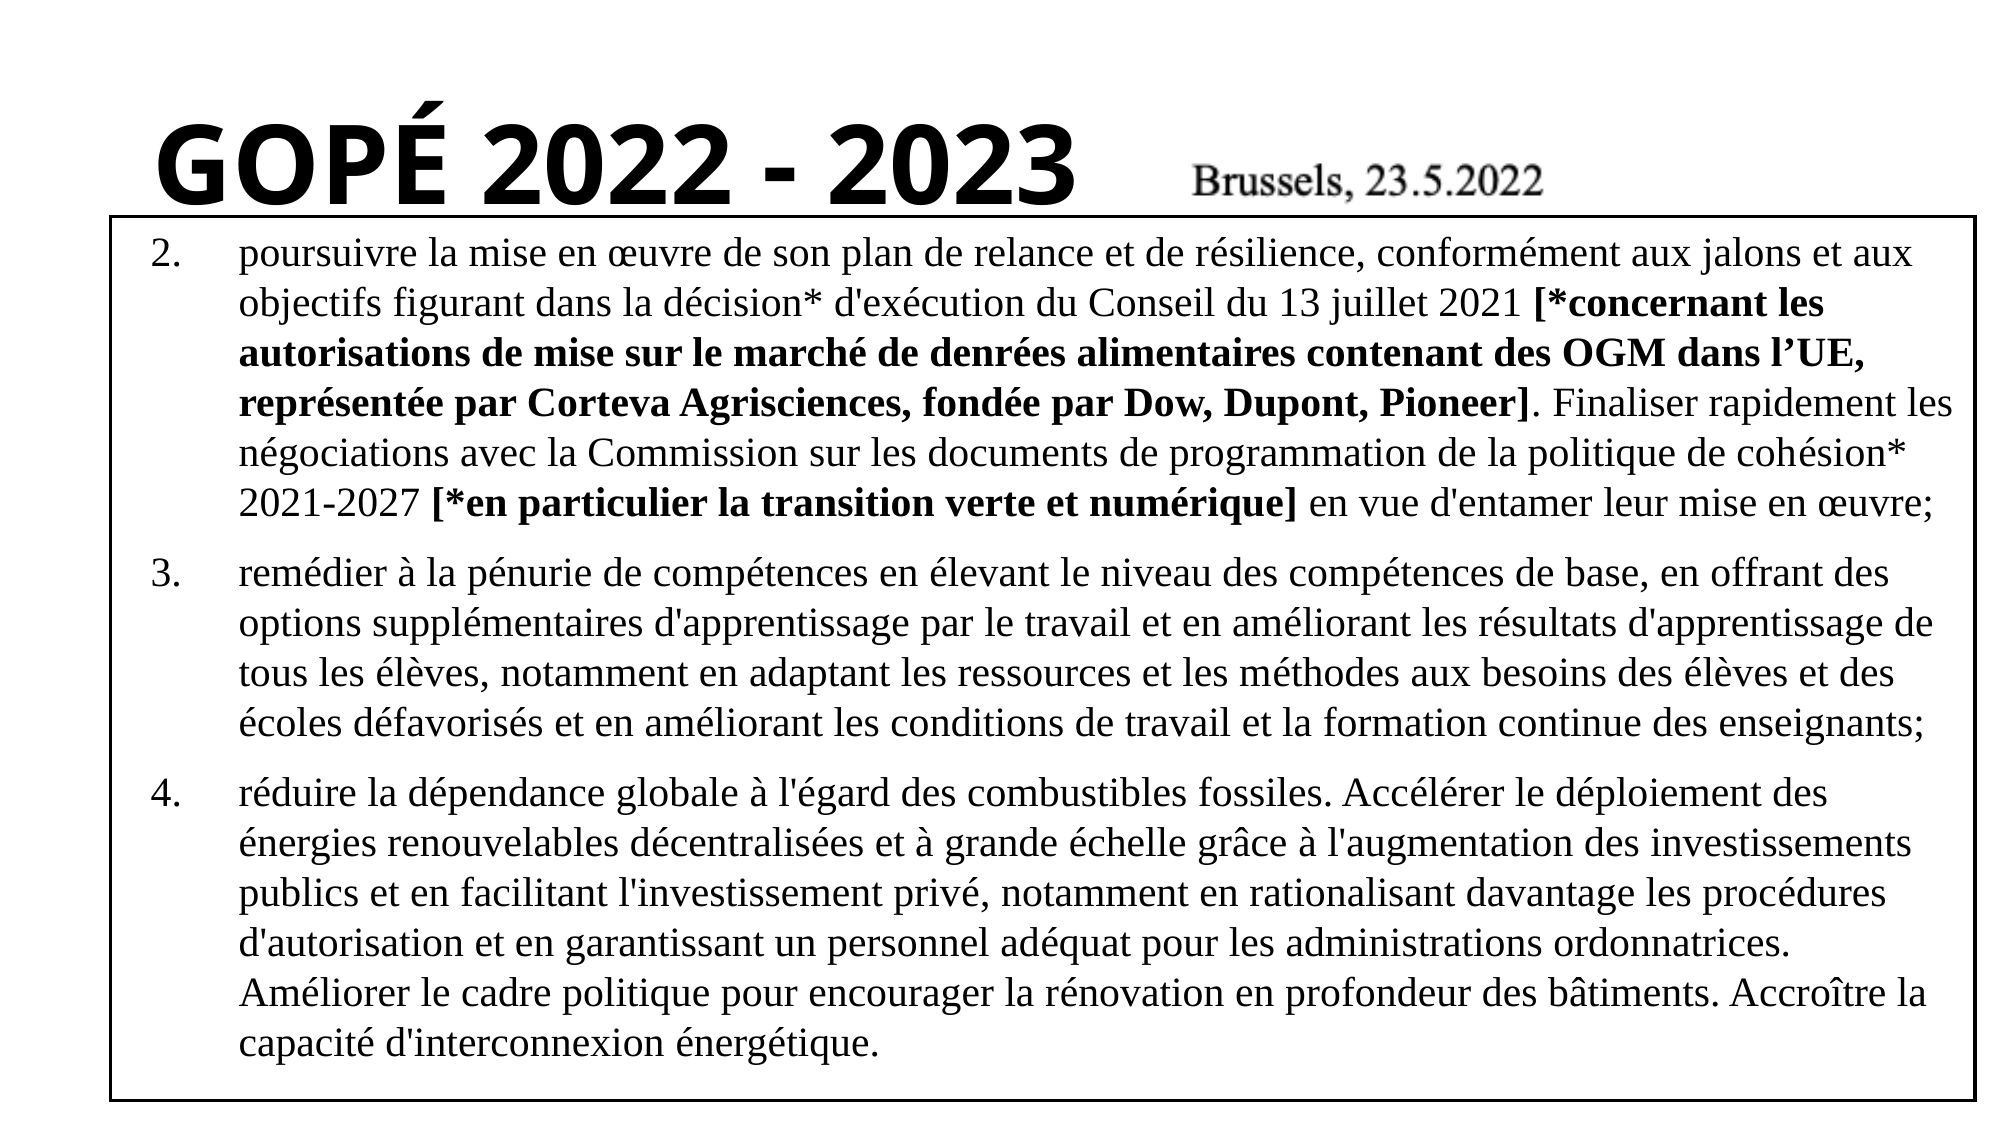

# GOPÉ 2022 - 2023
2. 	poursuivre la mise en œuvre de son plan de relance et de résilience, conformément aux jalons et aux objectifs figurant dans la décision* d'exécution du Conseil du 13 juillet 2021 [*concernant les autorisations de mise sur le marché de denrées alimentaires contenant des OGM dans l’UE, représentée par Corteva Agrisciences, fondée par Dow, Dupont, Pioneer]. Finaliser rapidement les négociations avec la Commission sur les documents de programmation de la politique de cohésion* 2021-2027 [*en particulier la transition verte et numérique] en vue d'entamer leur mise en œuvre;
remédier à la pénurie de compétences en élevant le niveau des compétences de base, en offrant des options supplémentaires d'apprentissage par le travail et en améliorant les résultats d'apprentissage de tous les élèves, notamment en adaptant les ressources et les méthodes aux besoins des élèves et des écoles défavorisés et en améliorant les conditions de travail et la formation continue des enseignants;
4. 	réduire la dépendance globale à l'égard des combustibles fossiles. Accélérer le déploiement des énergies renouvelables décentralisées et à grande échelle grâce à l'augmentation des investissements publics et en facilitant l'investissement privé, notamment en rationalisant davantage les procédures d'autorisation et en garantissant un personnel adéquat pour les administrations ordonnatrices. Améliorer le cadre politique pour encourager la rénovation en profondeur des bâtiments. Accroître la capacité d'interconnexion énergétique.